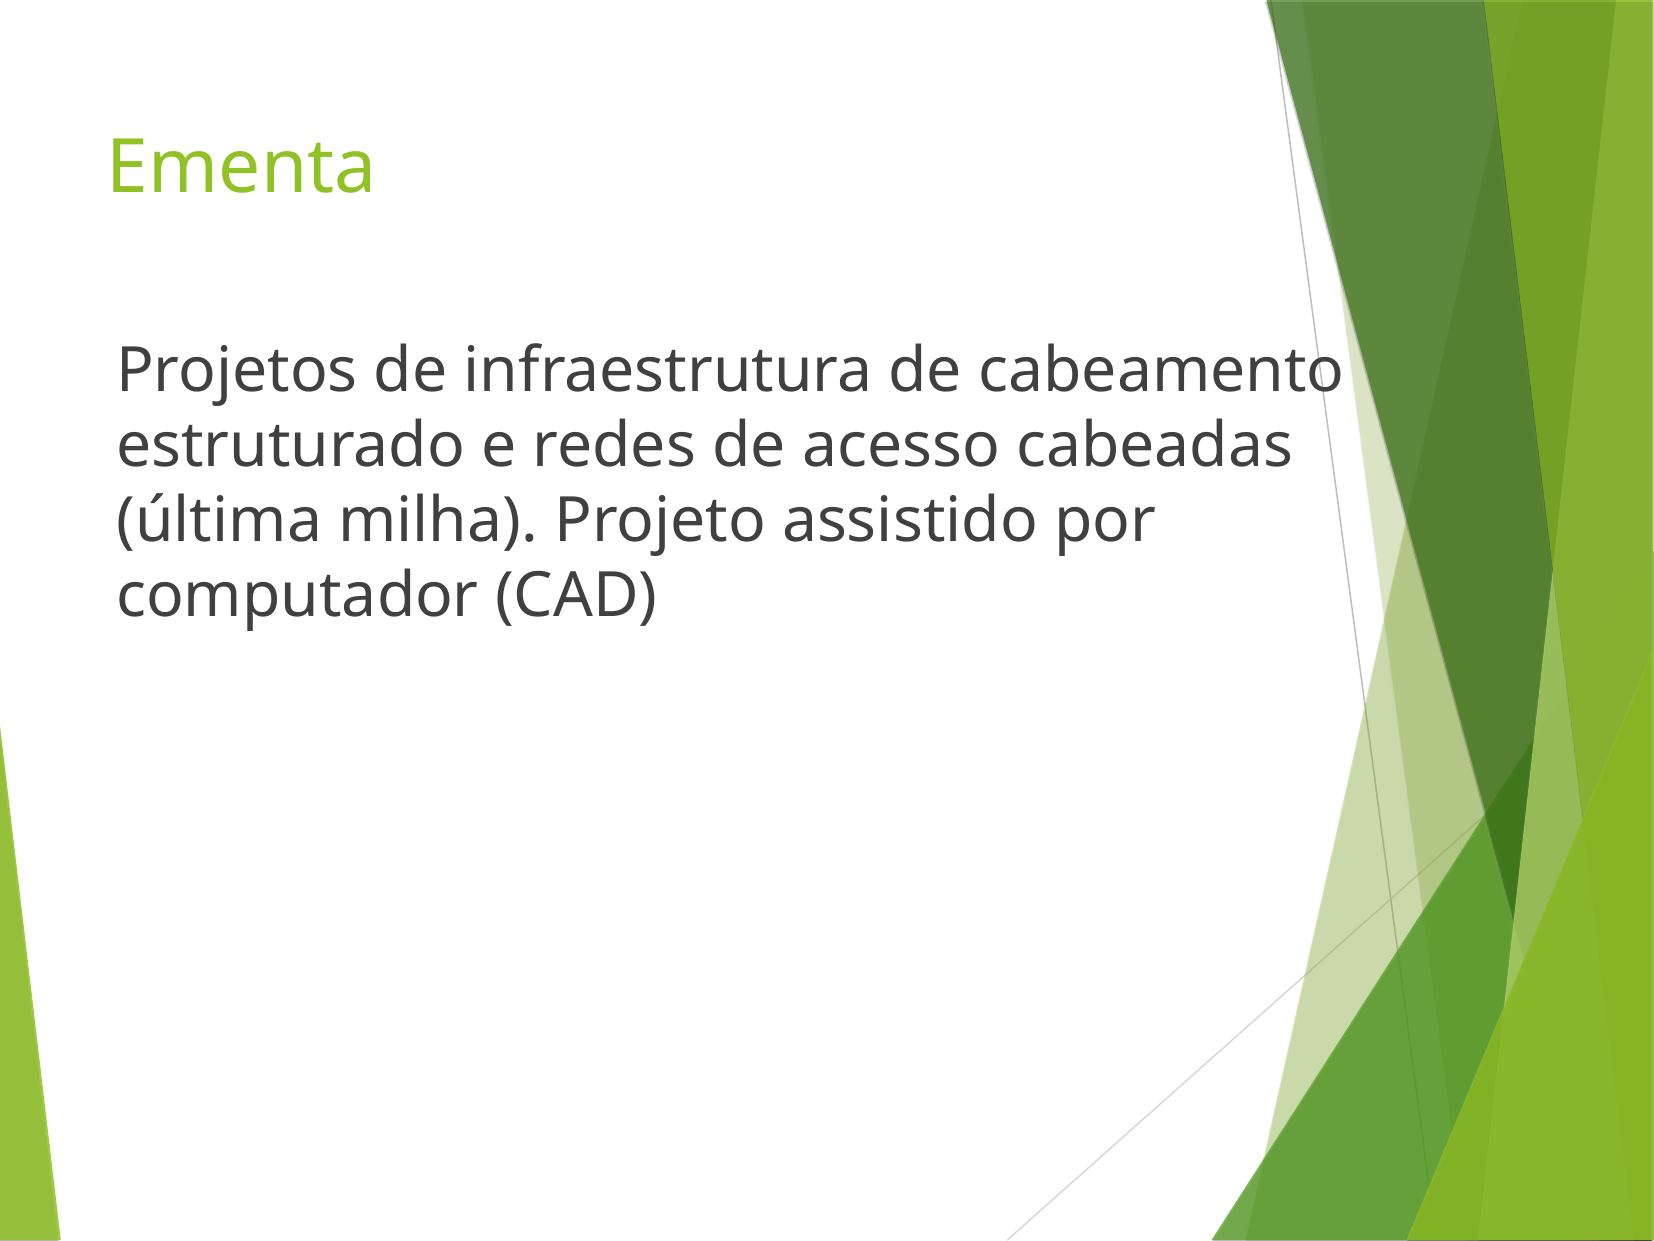

# Ementa
Projetos de infraestrutura de cabeamento estruturado e redes de acesso cabeadas (última milha). Projeto assistido por computador (CAD)